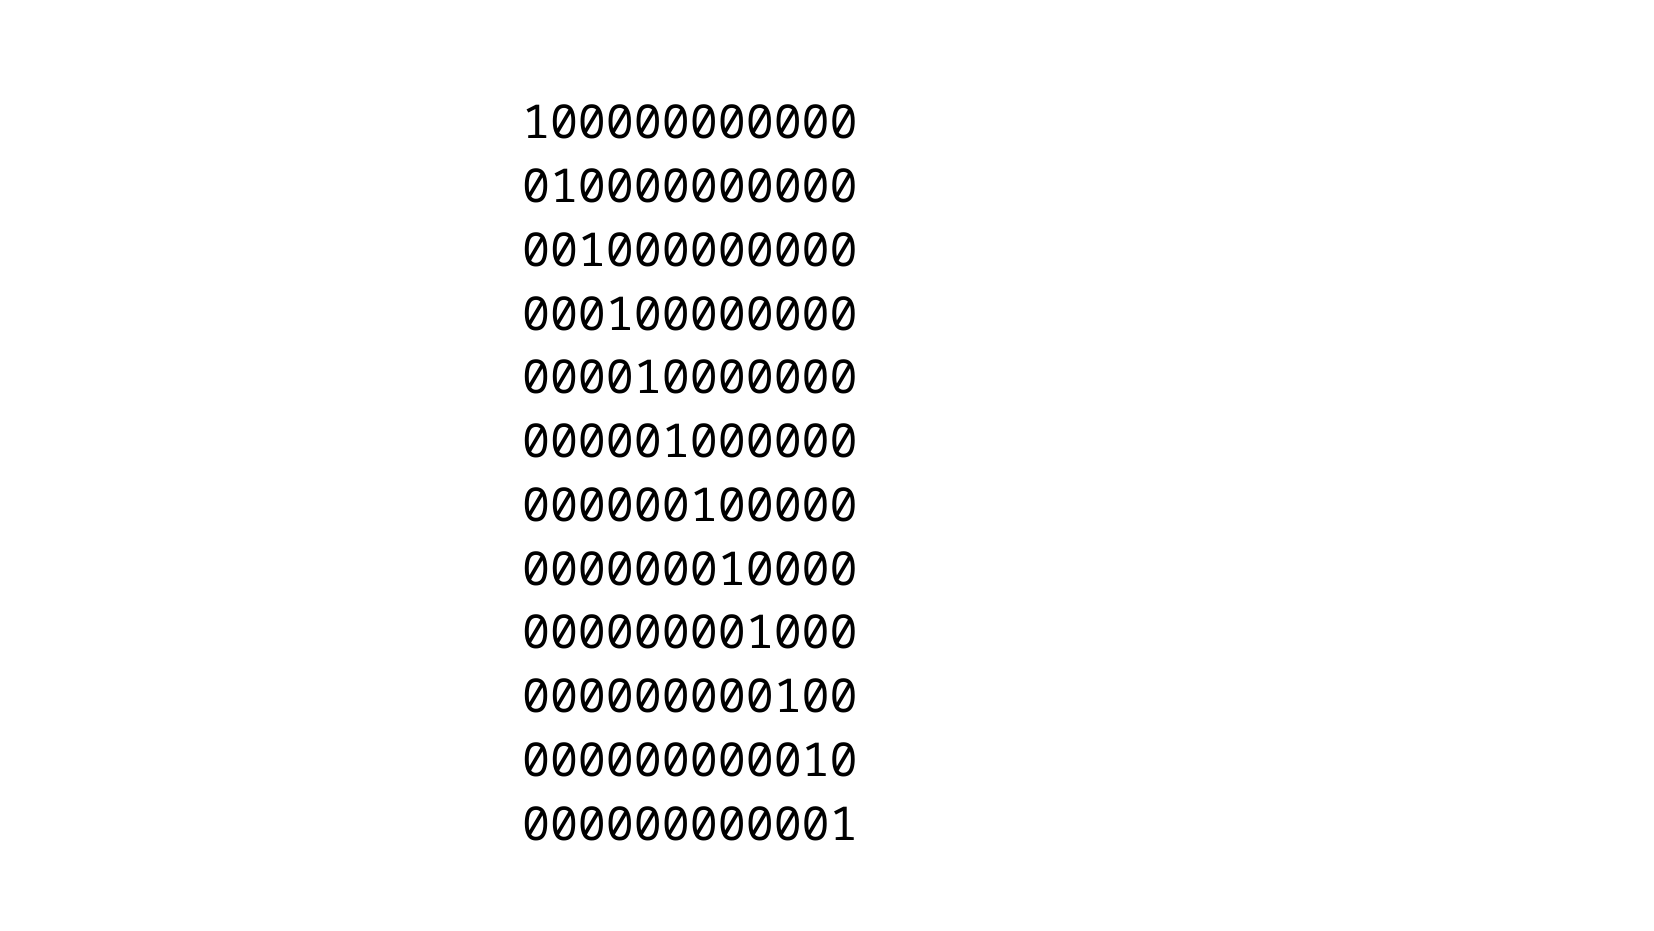

# 100000000000
010000000000
001000000000
000100000000
000010000000
000001000000
000000100000
000000010000
000000001000
000000000100
000000000010
000000000001